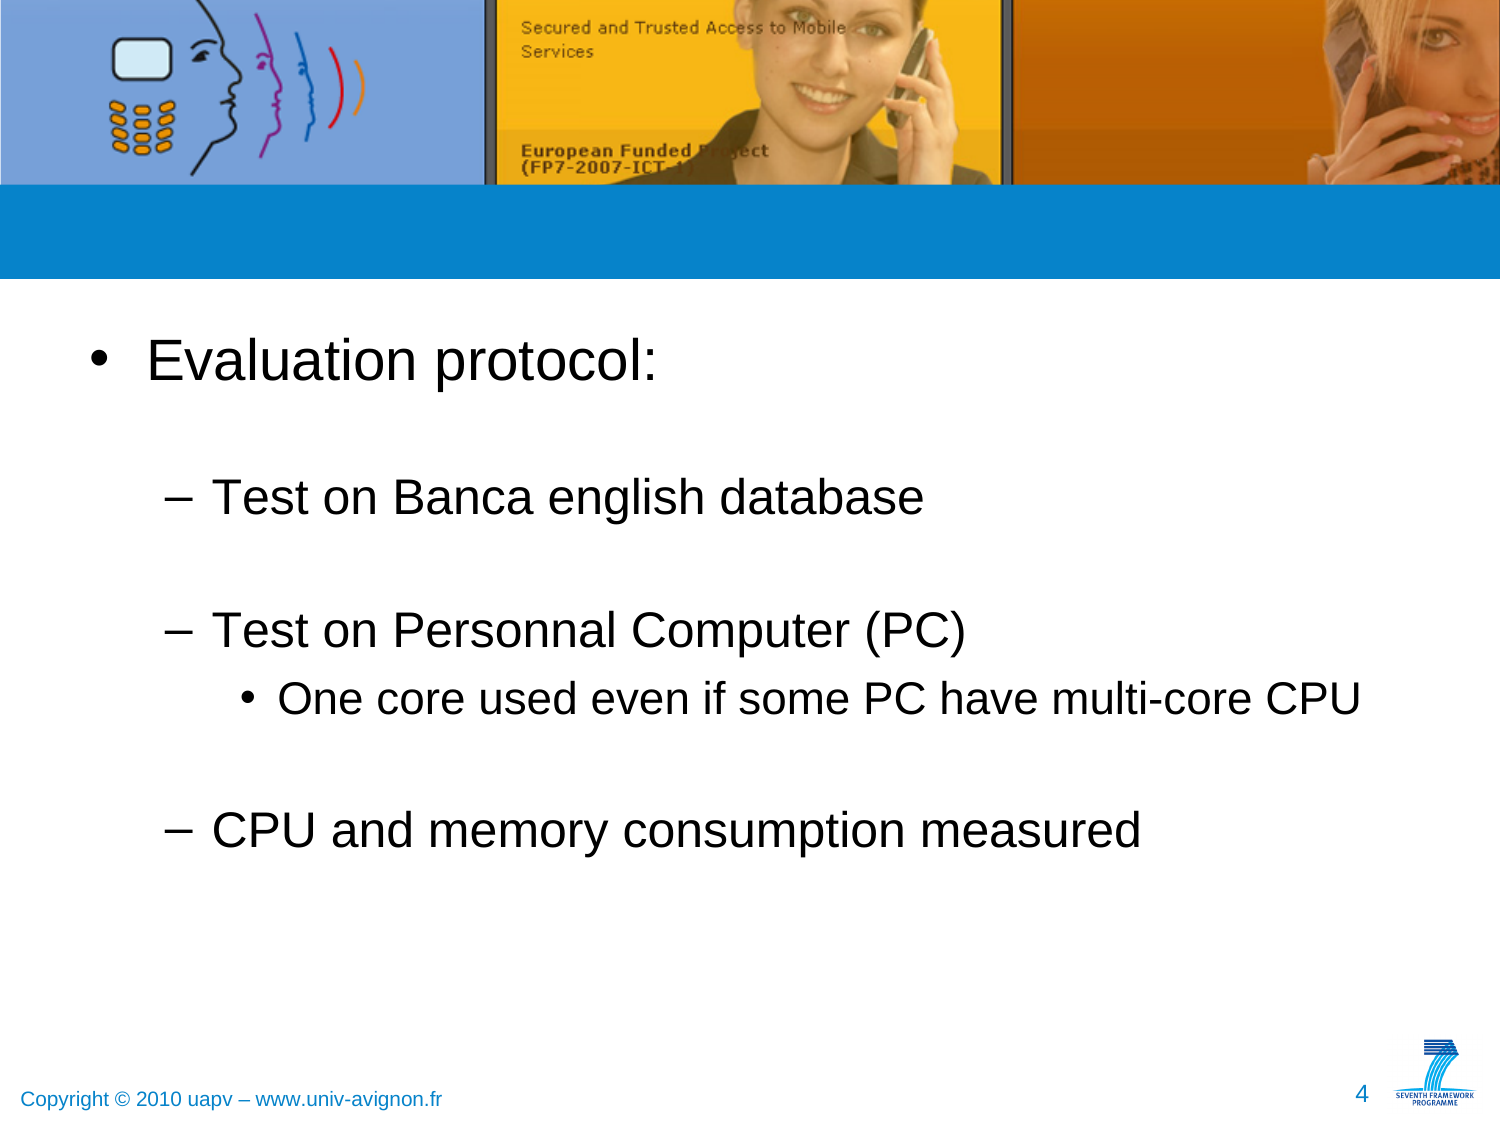

#
Evaluation protocol:
Test on Banca english database
Test on Personnal Computer (PC)
One core used even if some PC have multi-core CPU
CPU and memory consumption measured